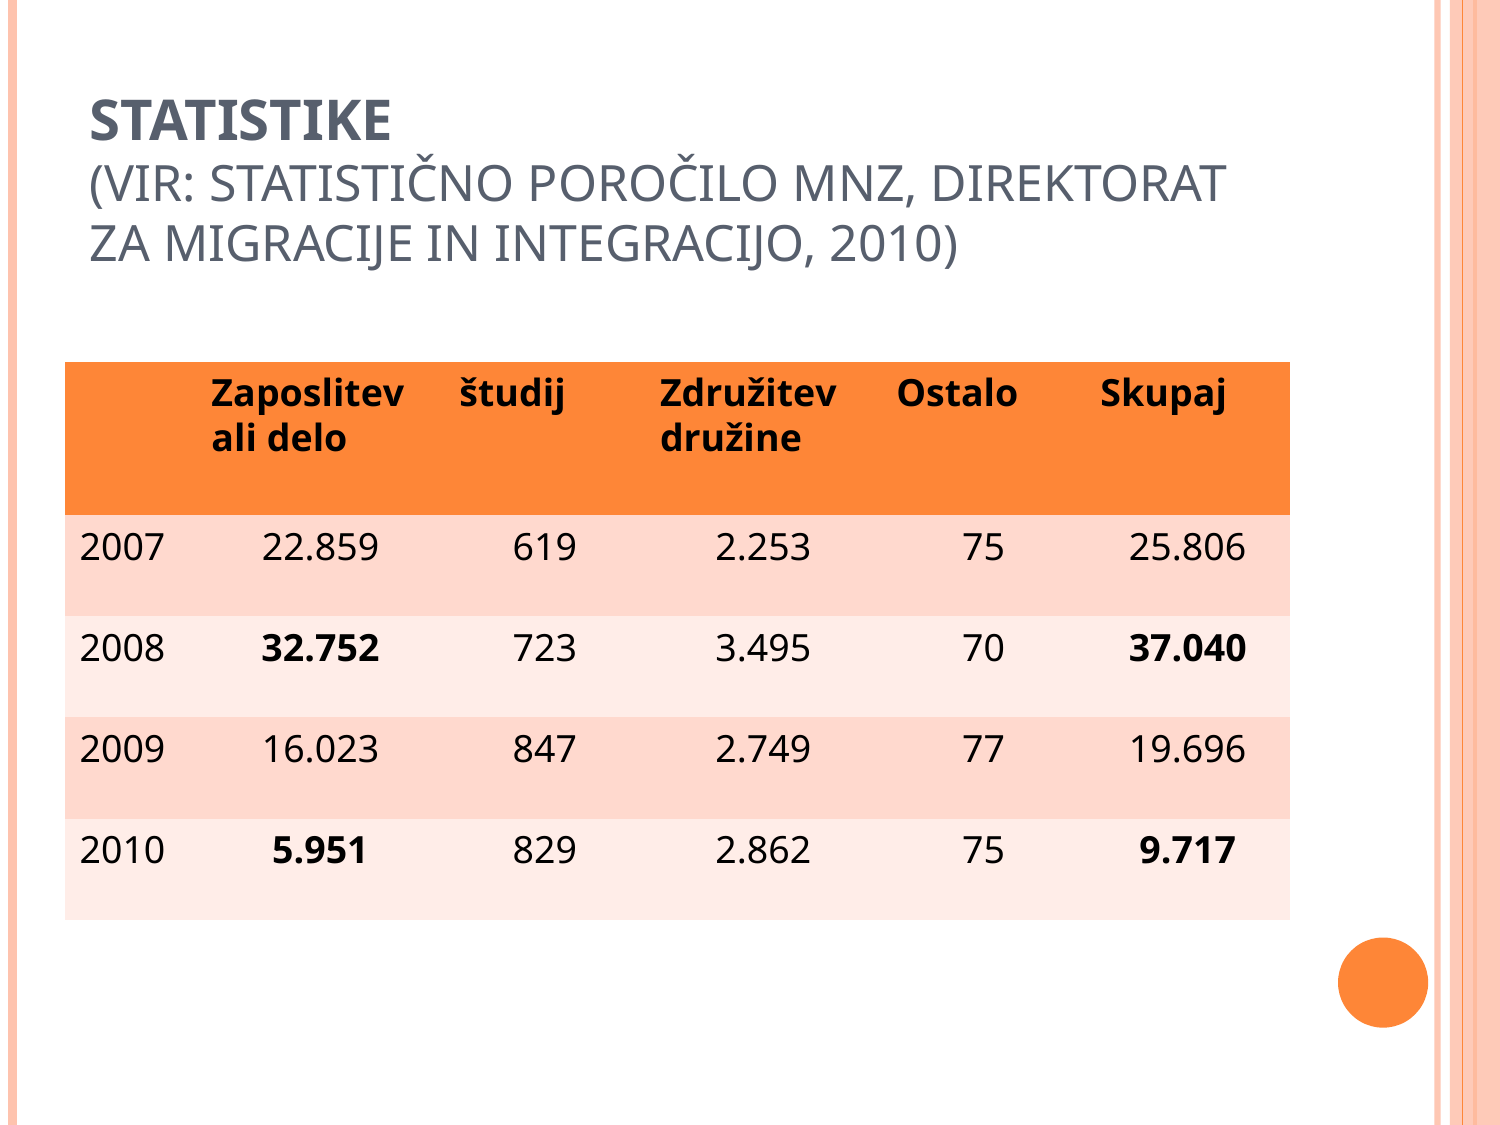

# STATISTIKE (VIR: STATISTIČNO POROČILO MNZ, DIREKTORAT ZA MIGRACIJE IN INTEGRACIJO, 2010)
| | Zaposlitev ali delo | študij | Združitev družine | Ostalo | Skupaj |
| --- | --- | --- | --- | --- | --- |
| 2007 | 22.859 | 619 | 2.253 | 75 | 25.806 |
| 2008 | 32.752 | 723 | 3.495 | 70 | 37.040 |
| 2009 | 16.023 | 847 | 2.749 | 77 | 19.696 |
| 2010 | 5.951 | 829 | 2.862 | 75 | 9.717 |